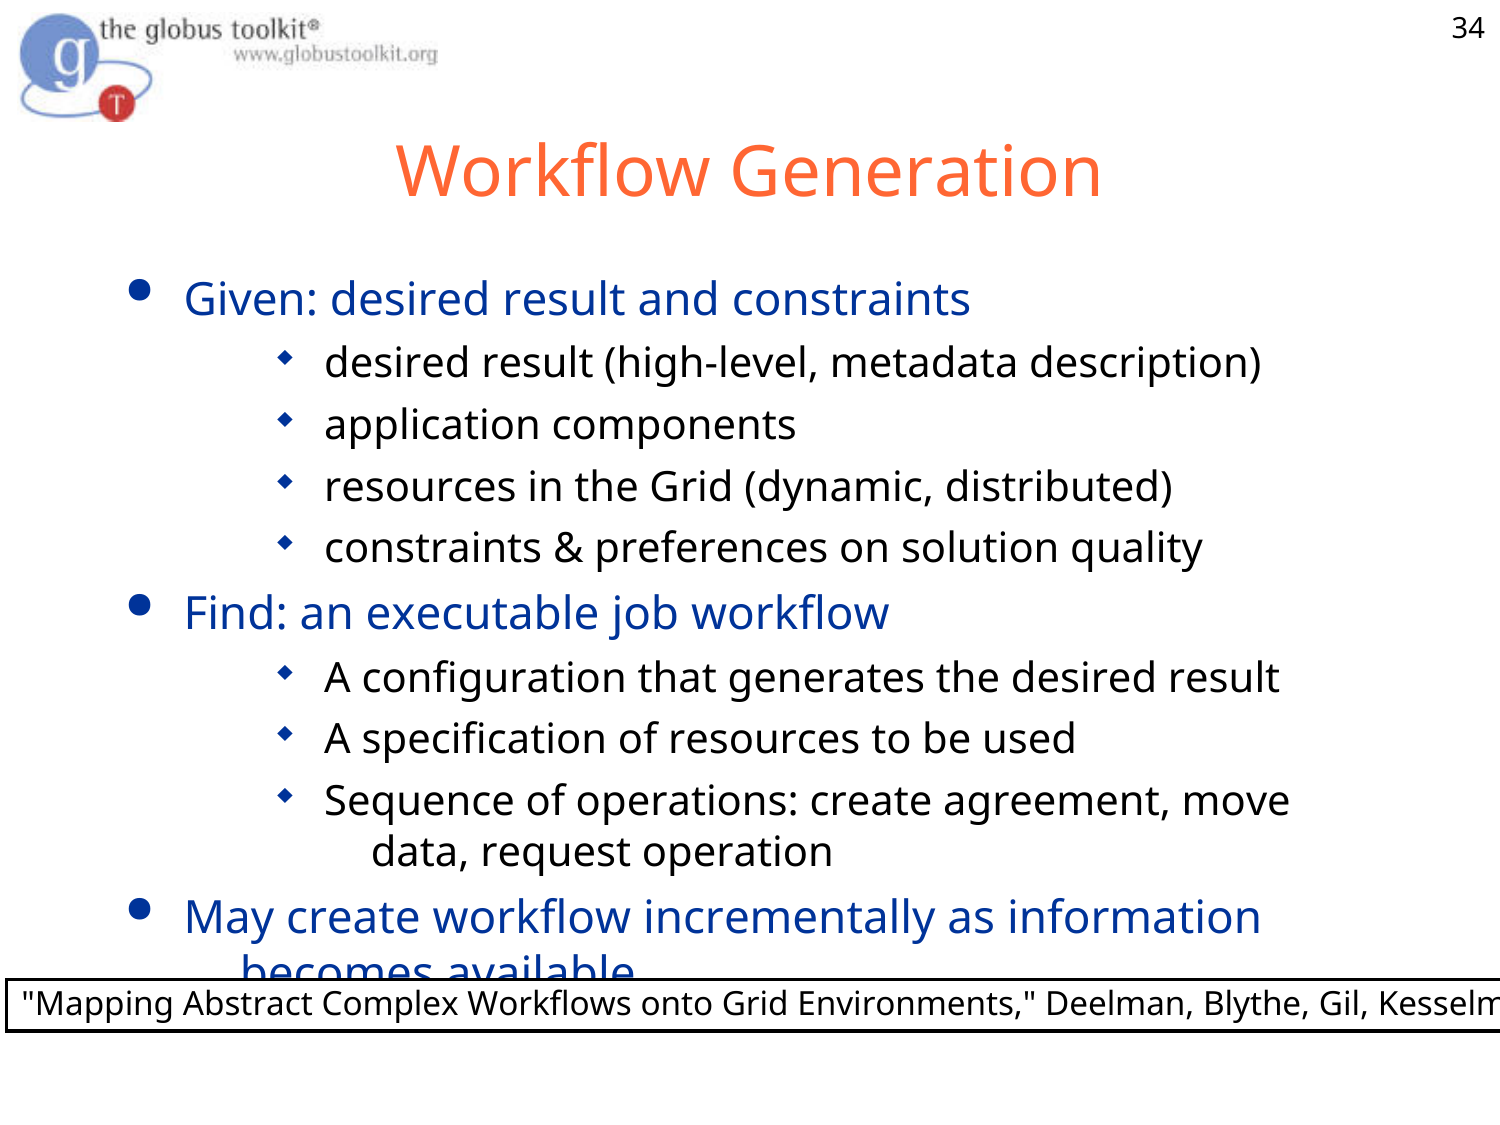

34
# Workflow Generation
Given: desired result and constraints
desired result (high-level, metadata description)
application components
resources in the Grid (dynamic, distributed)
constraints & preferences on solution quality
Find: an executable job workflow
A configuration that generates the desired result
A specification of resources to be used
Sequence of operations: create agreement, move data, request operation
May create workflow incrementally as information becomes available
"Mapping Abstract Complex Workflows onto Grid Environments," Deelman, Blythe, Gil, Kesselman, Mehta, Vahi, Arbree, Cavanaugh, Blackburn, Lazzarini, Koranda, 2003.